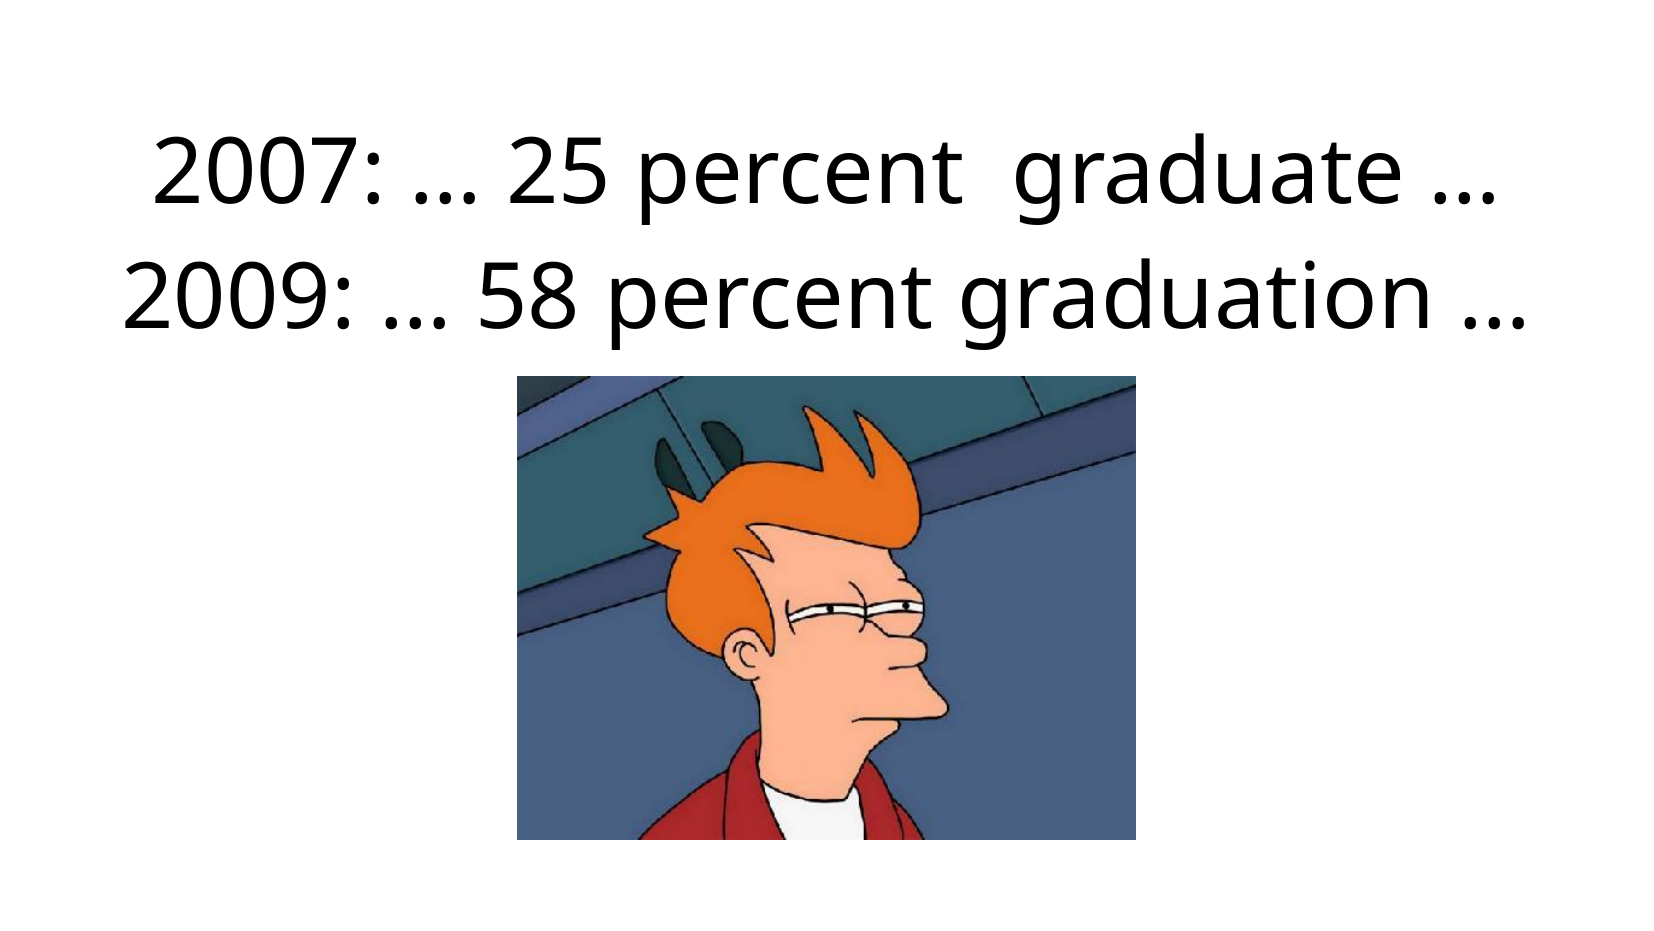

# 2007: … 25 percent graduate …
2009: … 58 percent graduation …